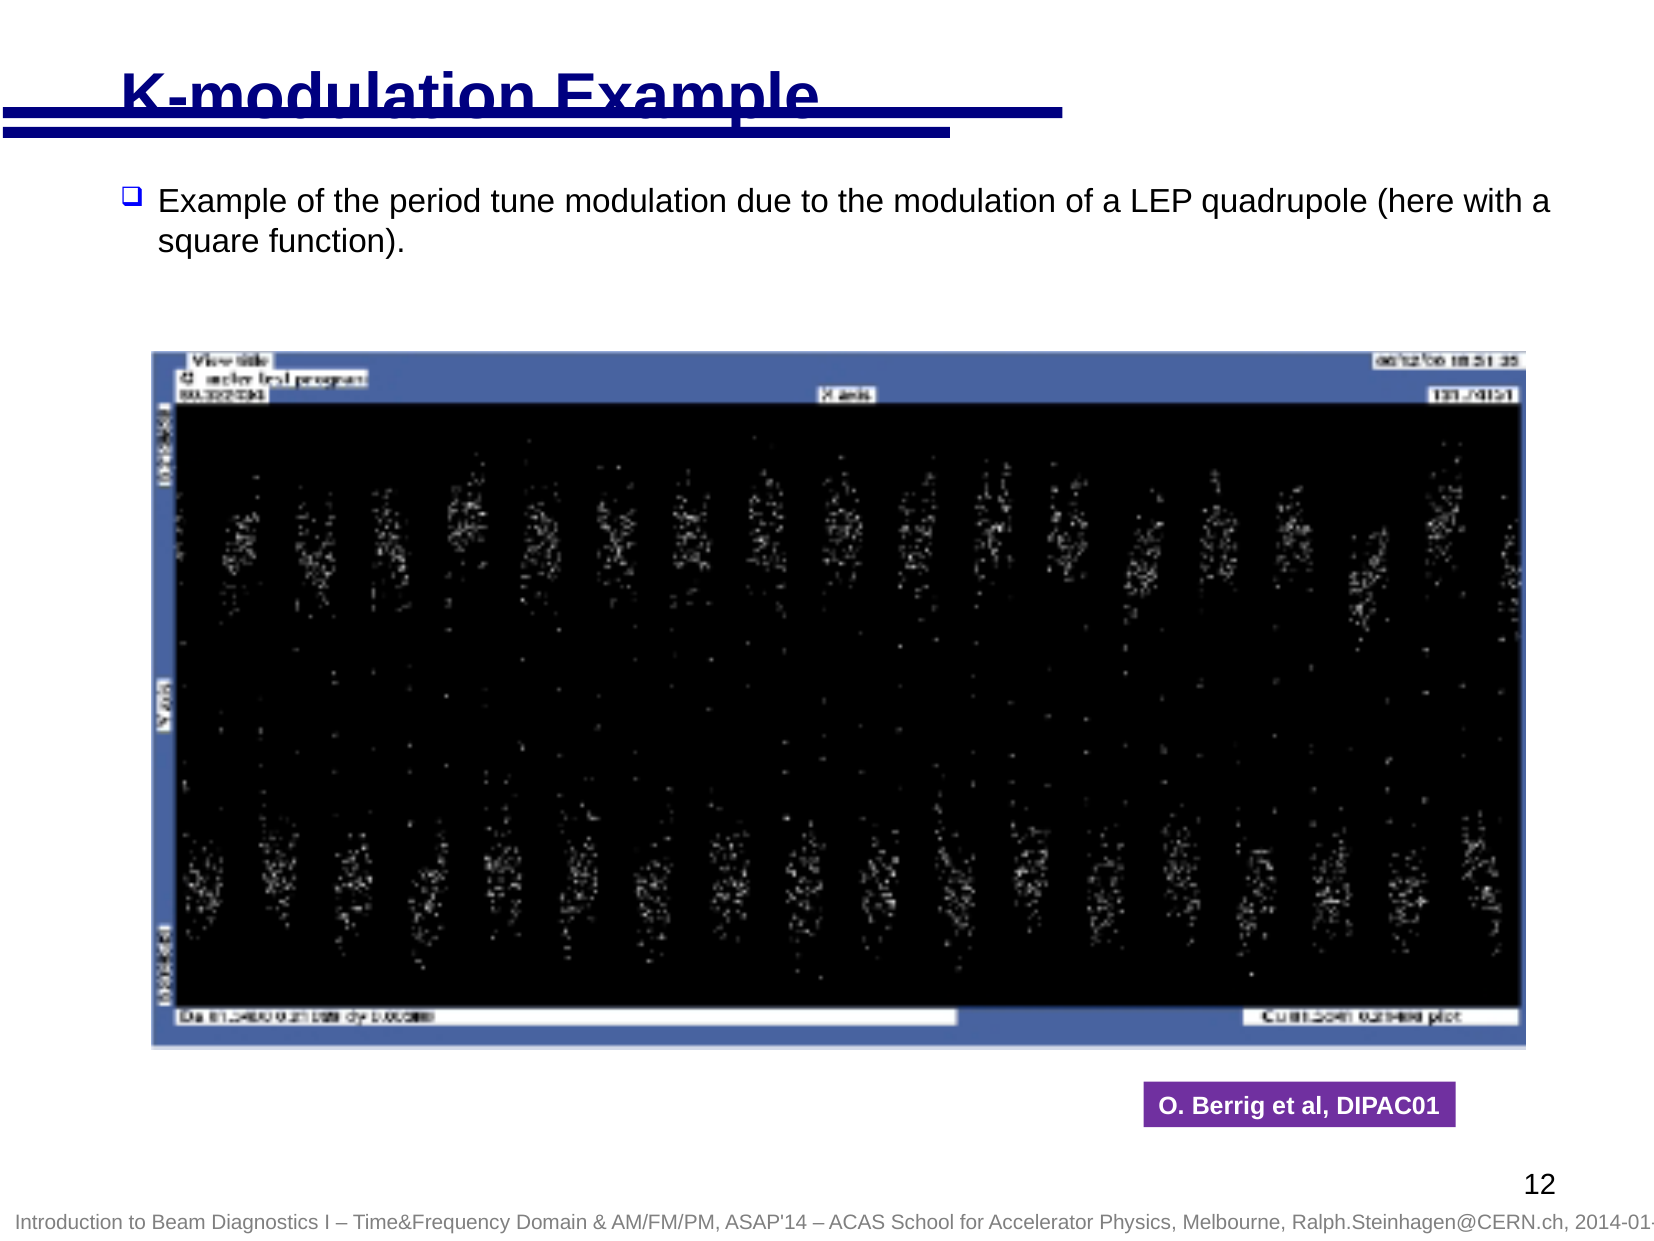

# K-modulation Example
Example of the period tune modulation due to the modulation of a LEP quadrupole (here with a square function).
O. Berrig et al, DIPAC01